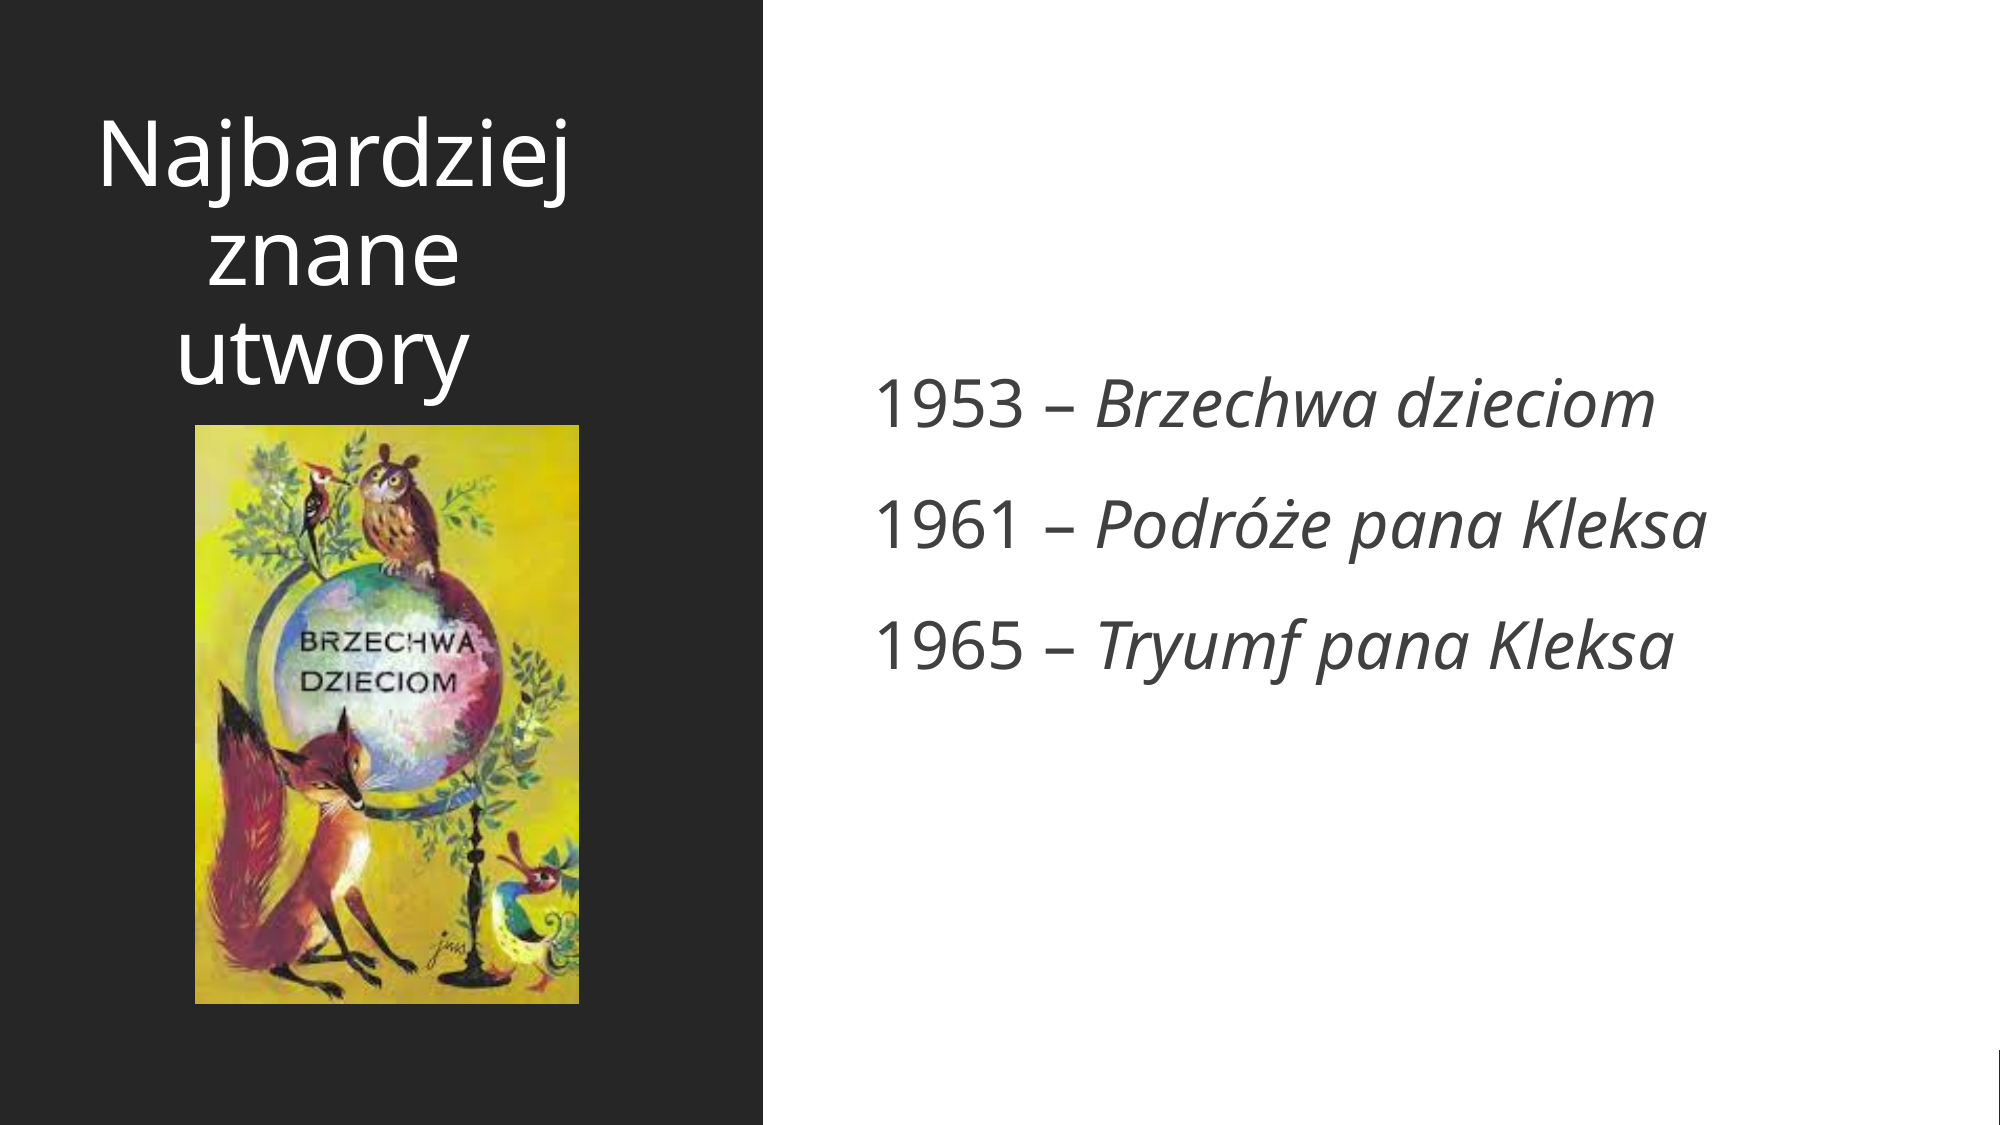

# Najbardziej znane utwory
1953 – Brzechwa dzieciom
1961 – Podróże pana Kleksa
1965 – Tryumf pana Kleksa